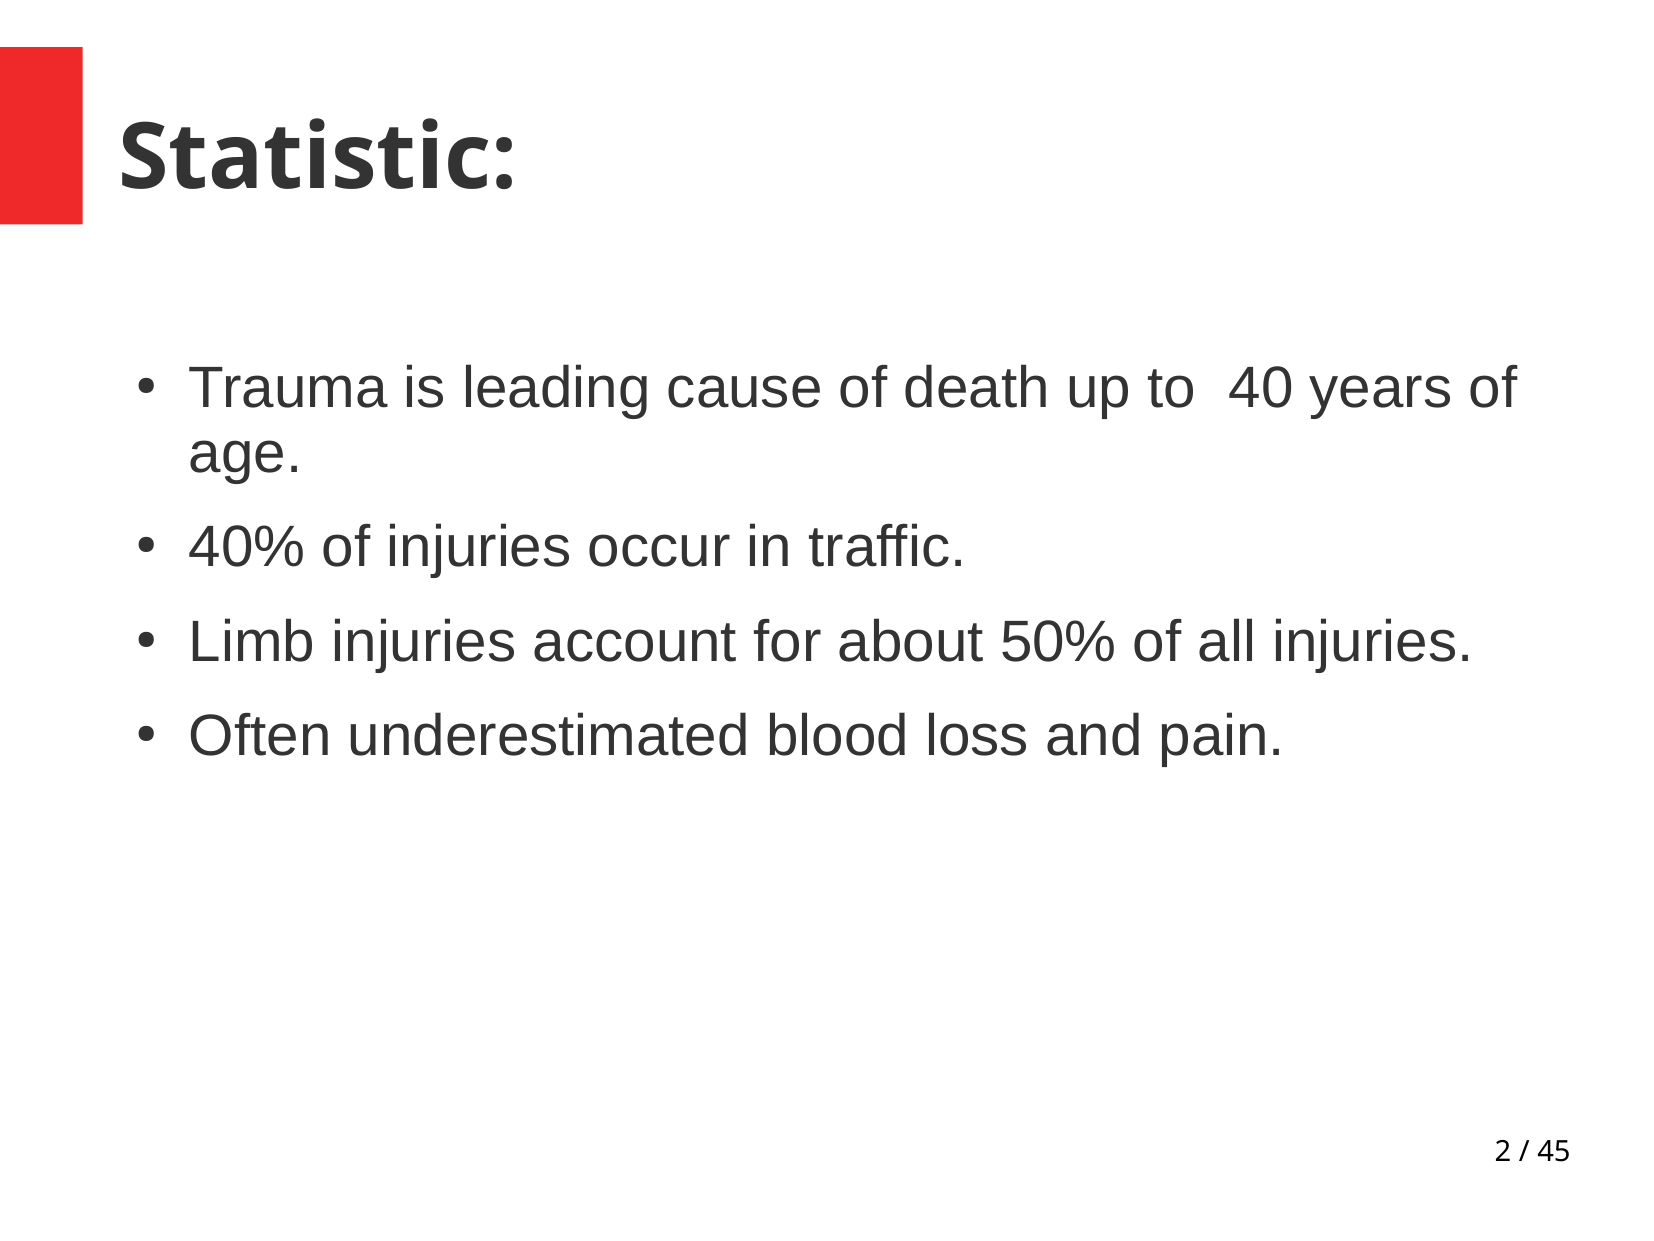

# Statistic:
Trauma is leading cause of death up to 40 years of age.
40% of injuries occur in traffic.
Limb injuries account for about 50% of all injuries.
Often underestimated blood loss and pain.
2